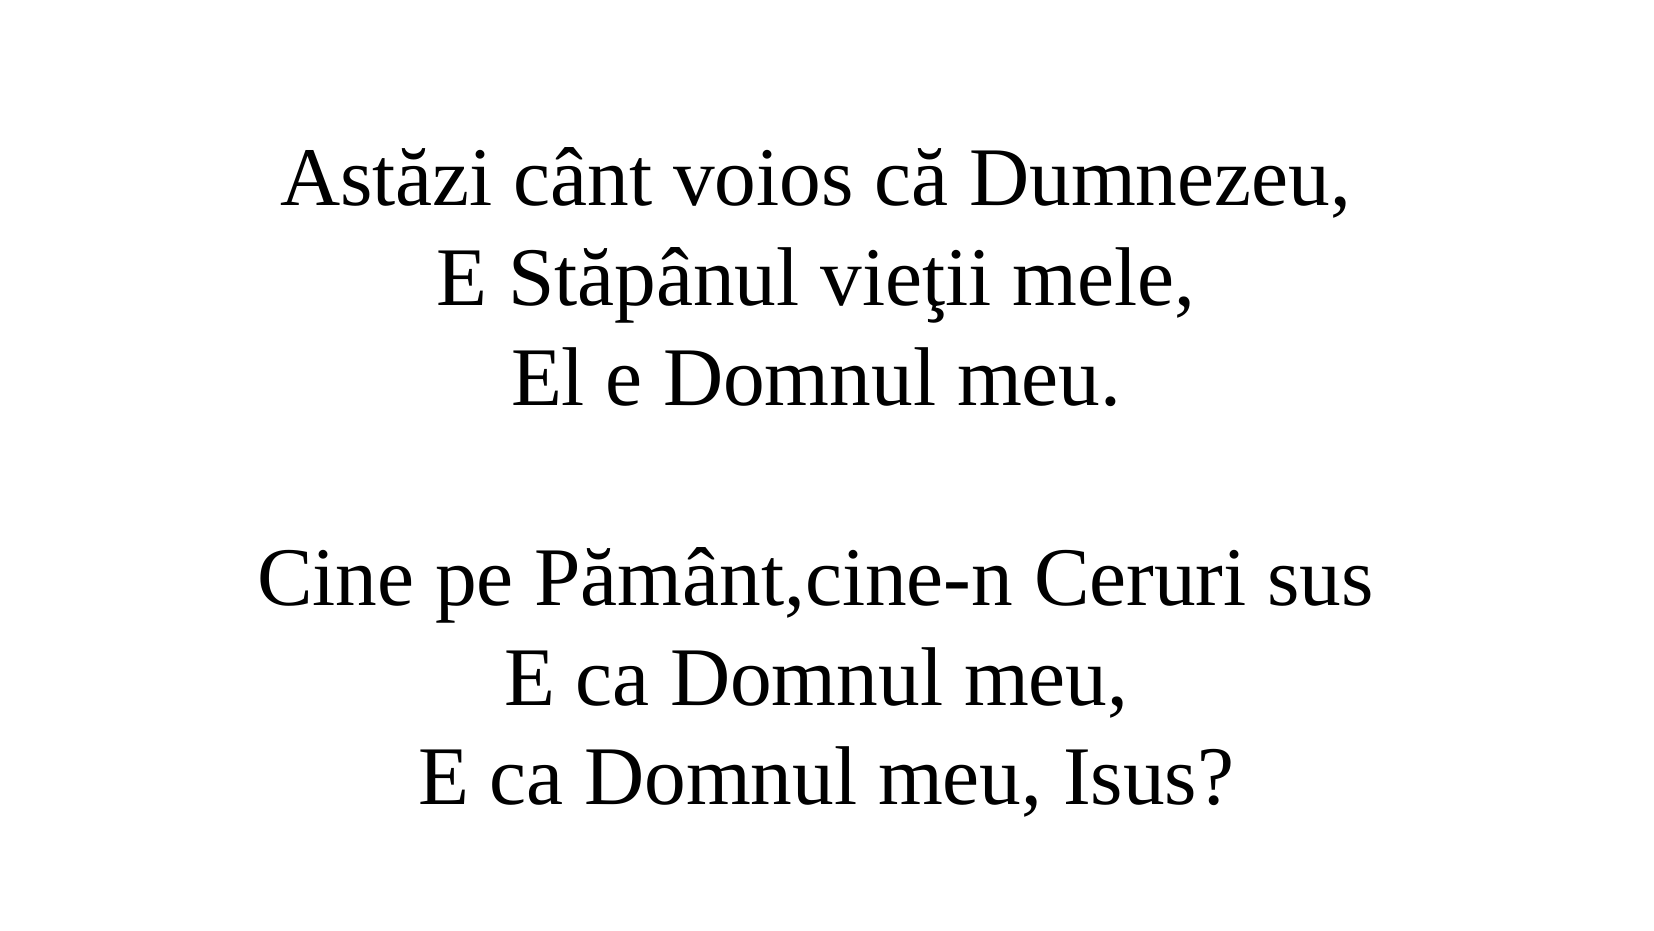

# Astăzi cânt voios că Dumnezeu,
E Stăpânul vieţii mele,
El e Domnul meu.
Cine pe Pământ,cine-n Ceruri sus
E ca Domnul meu,
E ca Domnul meu, Isus?